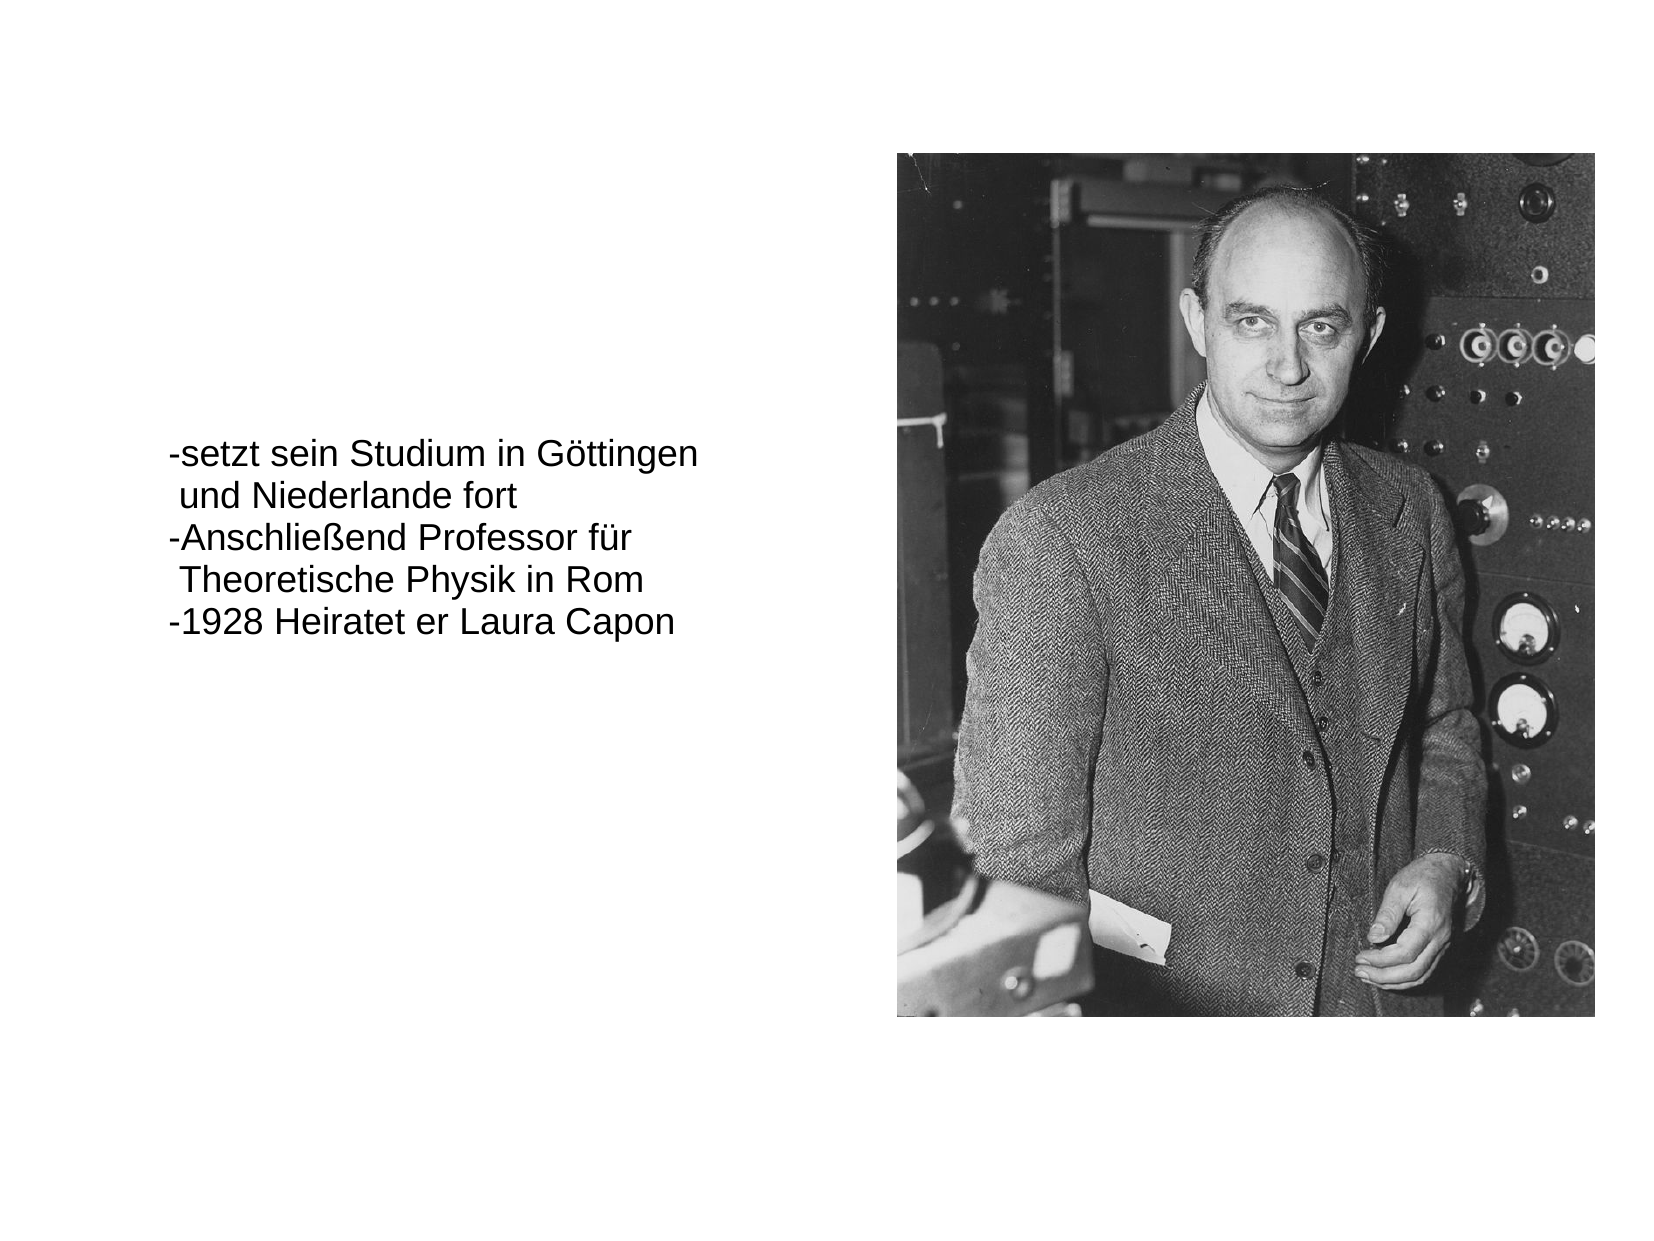

-setzt sein Studium in Göttingen
 und Niederlande fort
-Anschließend Professor für
 Theoretische Physik in Rom
-1928 Heiratet er Laura Capon